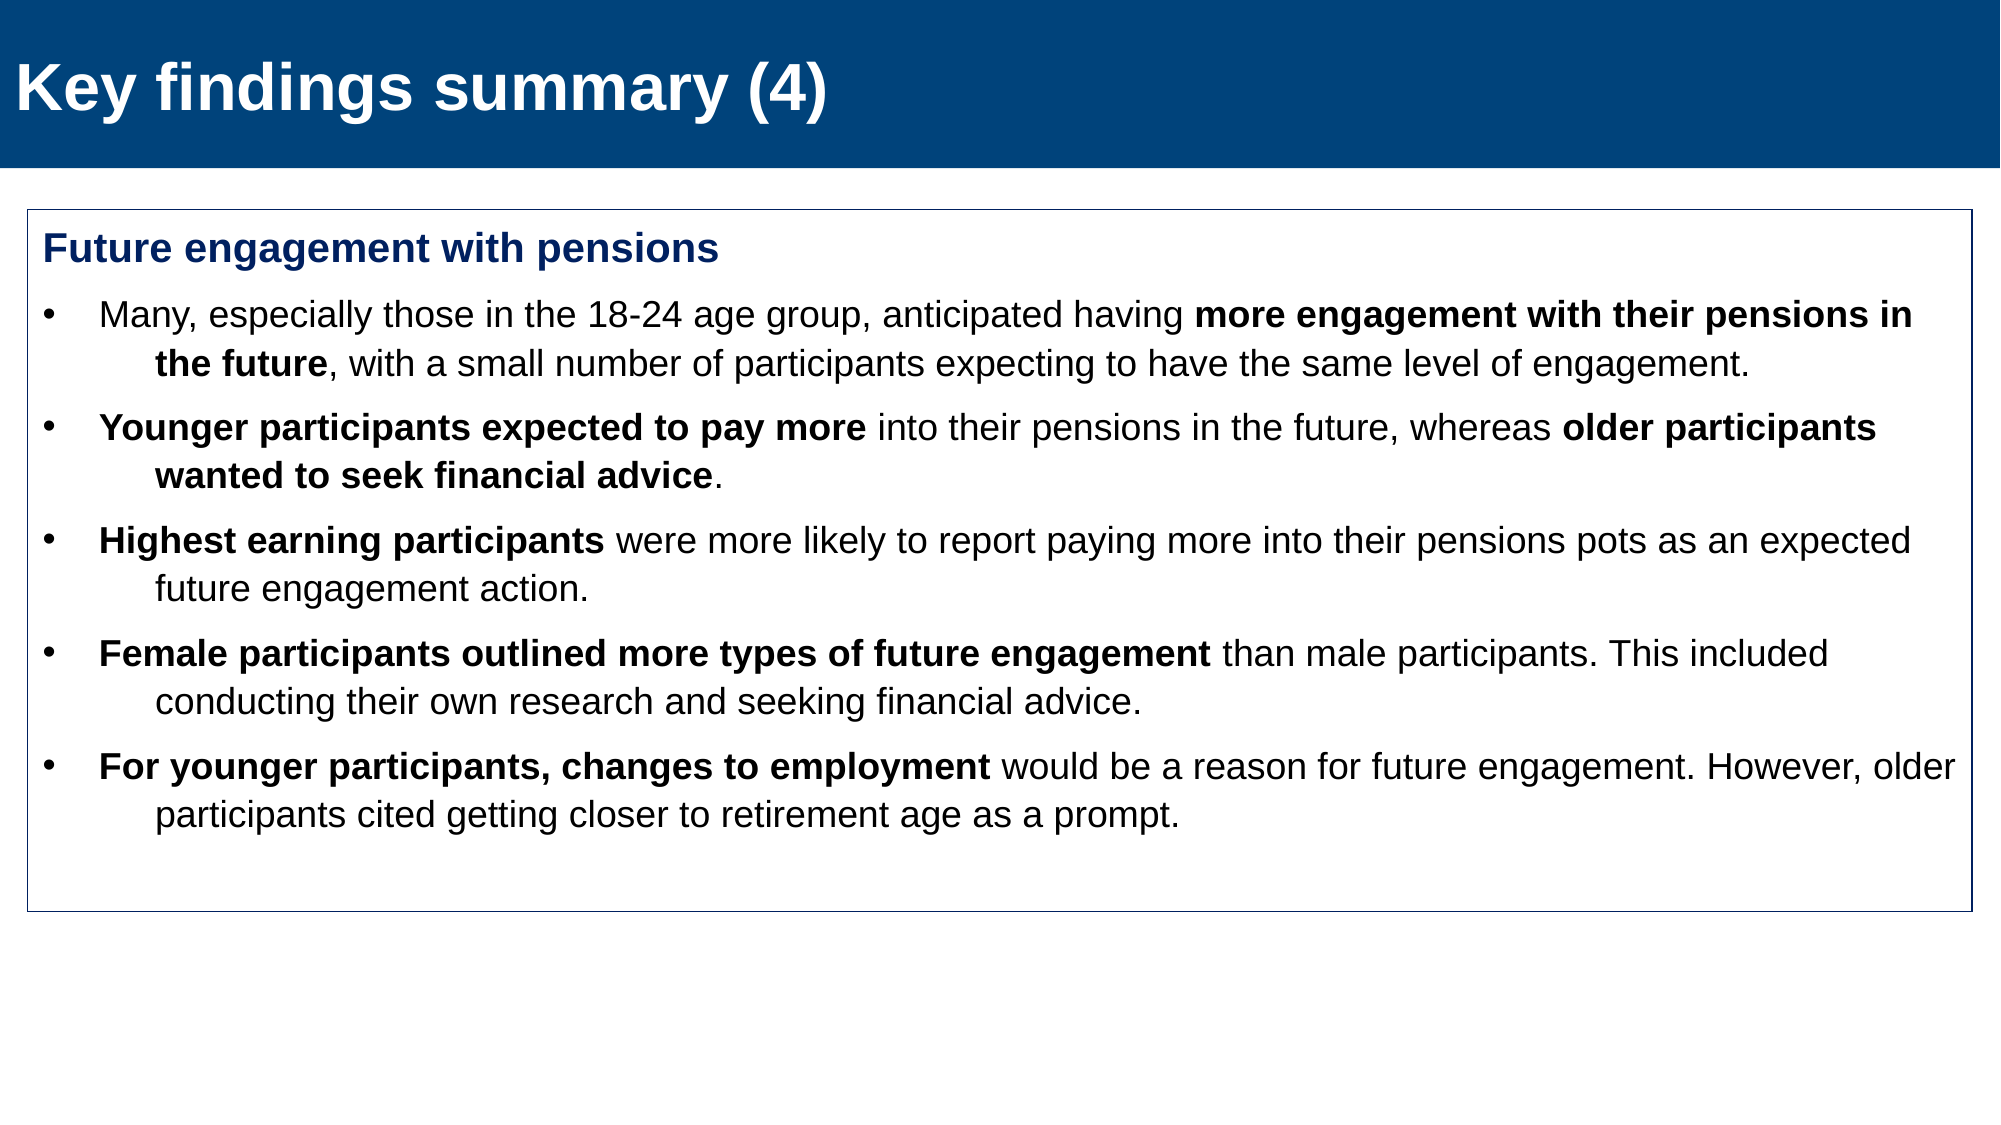

# Key findings summary (4)
Future engagement with pensions
Many, especially those in the 18-24 age group, anticipated having more engagement with their pensions in the future, with a small number of participants expecting to have the same level of engagement.
Younger participants expected to pay more into their pensions in the future, whereas older participants wanted to seek financial advice.
Highest earning participants were more likely to report paying more into their pensions pots as an expected future engagement action.
Female participants outlined more types of future engagement than male participants. This included conducting their own research and seeking financial advice.
For younger participants, changes to employment would be a reason for future engagement. However, older participants cited getting closer to retirement age as a prompt.